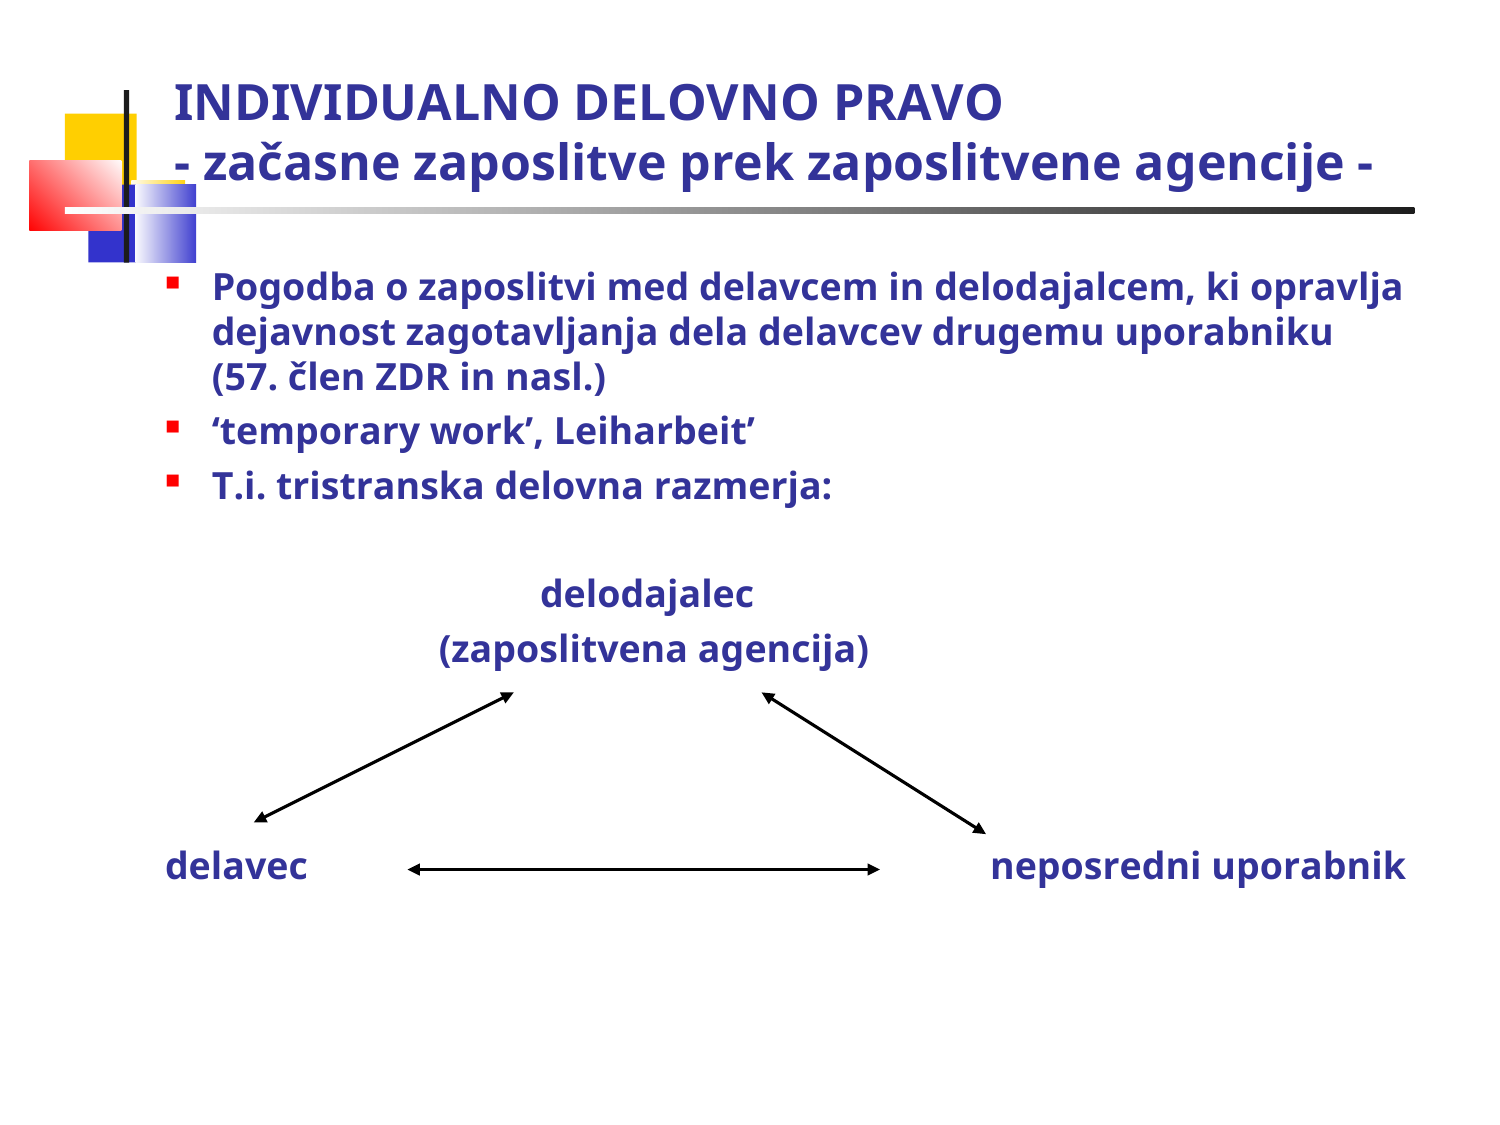

# INDIVIDUALNO DELOVNO PRAVO - začasne zaposlitve prek zaposlitvene agencije -
Pogodba o zaposlitvi med delavcem in delodajalcem, ki opravlja dejavnost zagotavljanja dela delavcev drugemu uporabniku (57. člen ZDR in nasl.)
‘temporary work’, Leiharbeit’
T.i. tristranska delovna razmerja:
				delodajalec
			 (zaposlitvena agencija)
delavec					neposredni uporabnik